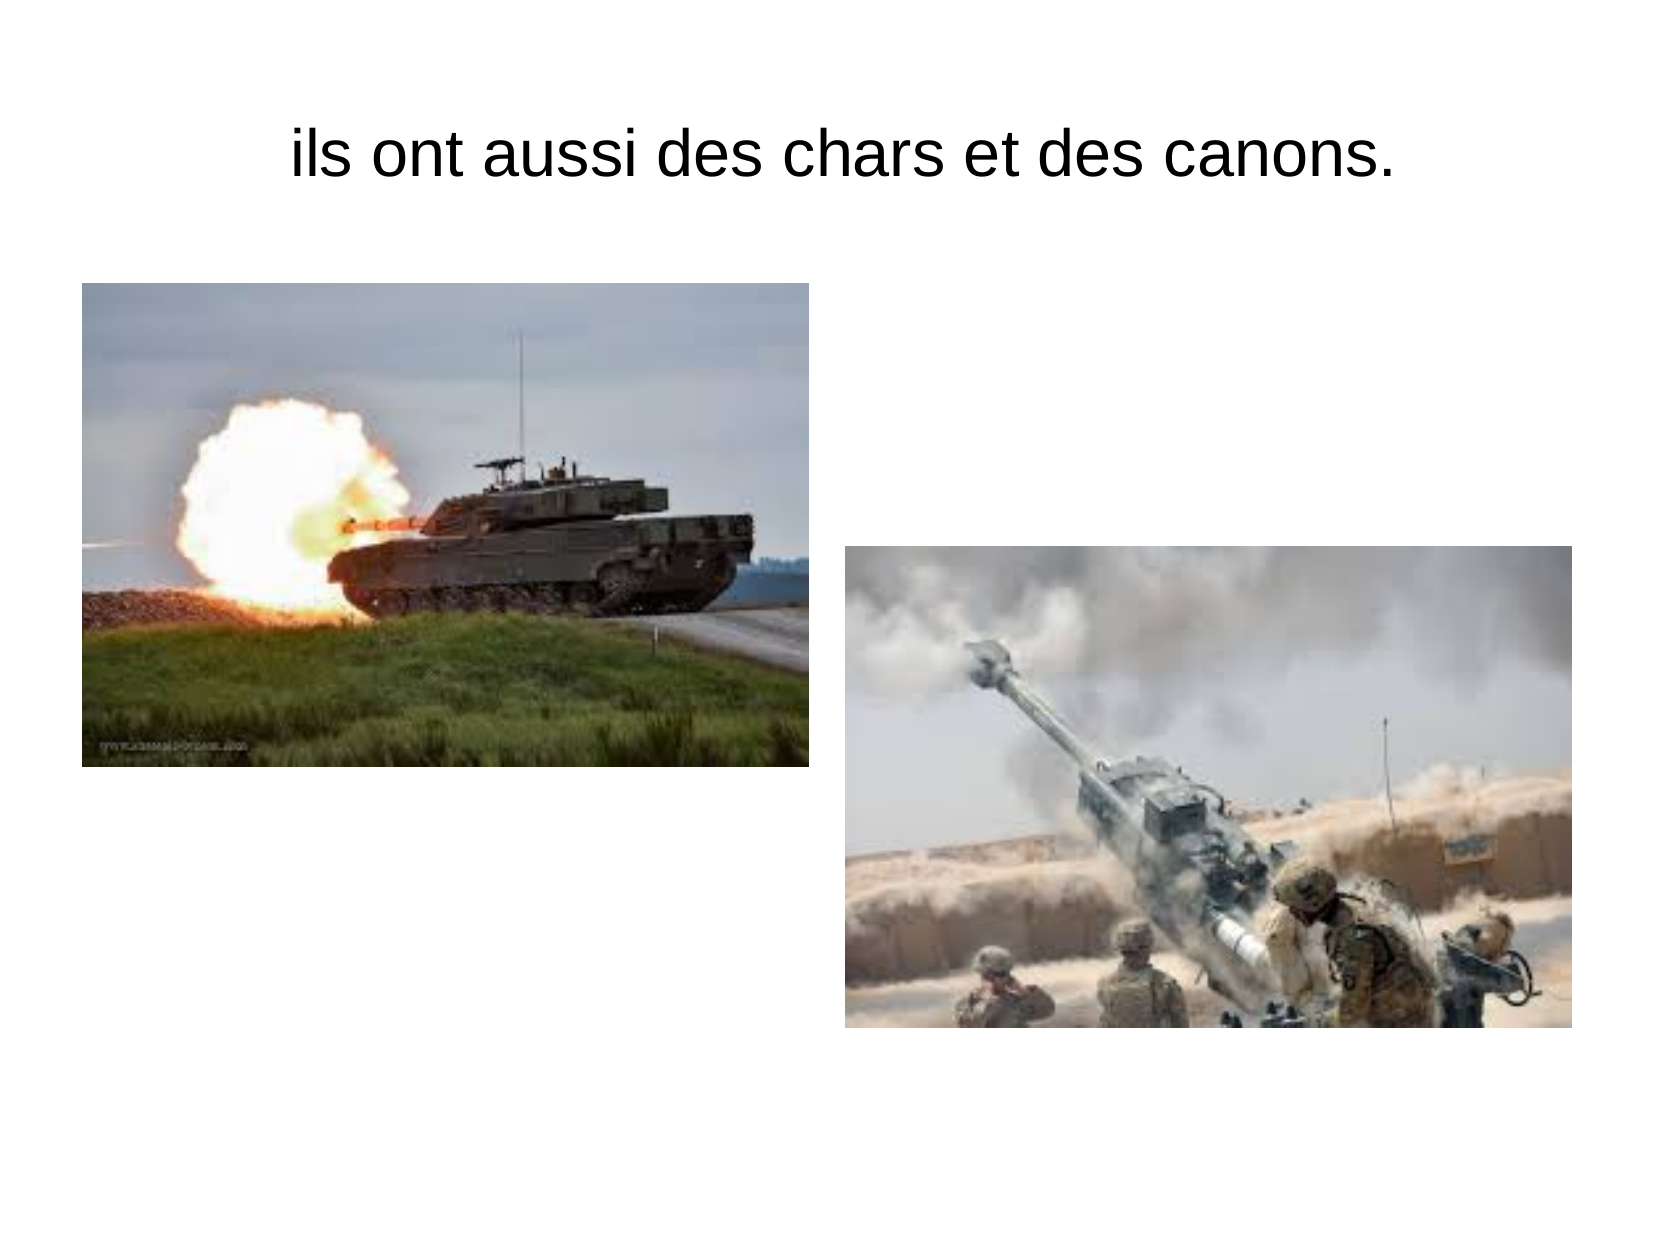

# ils ont aussi des chars et des canons.